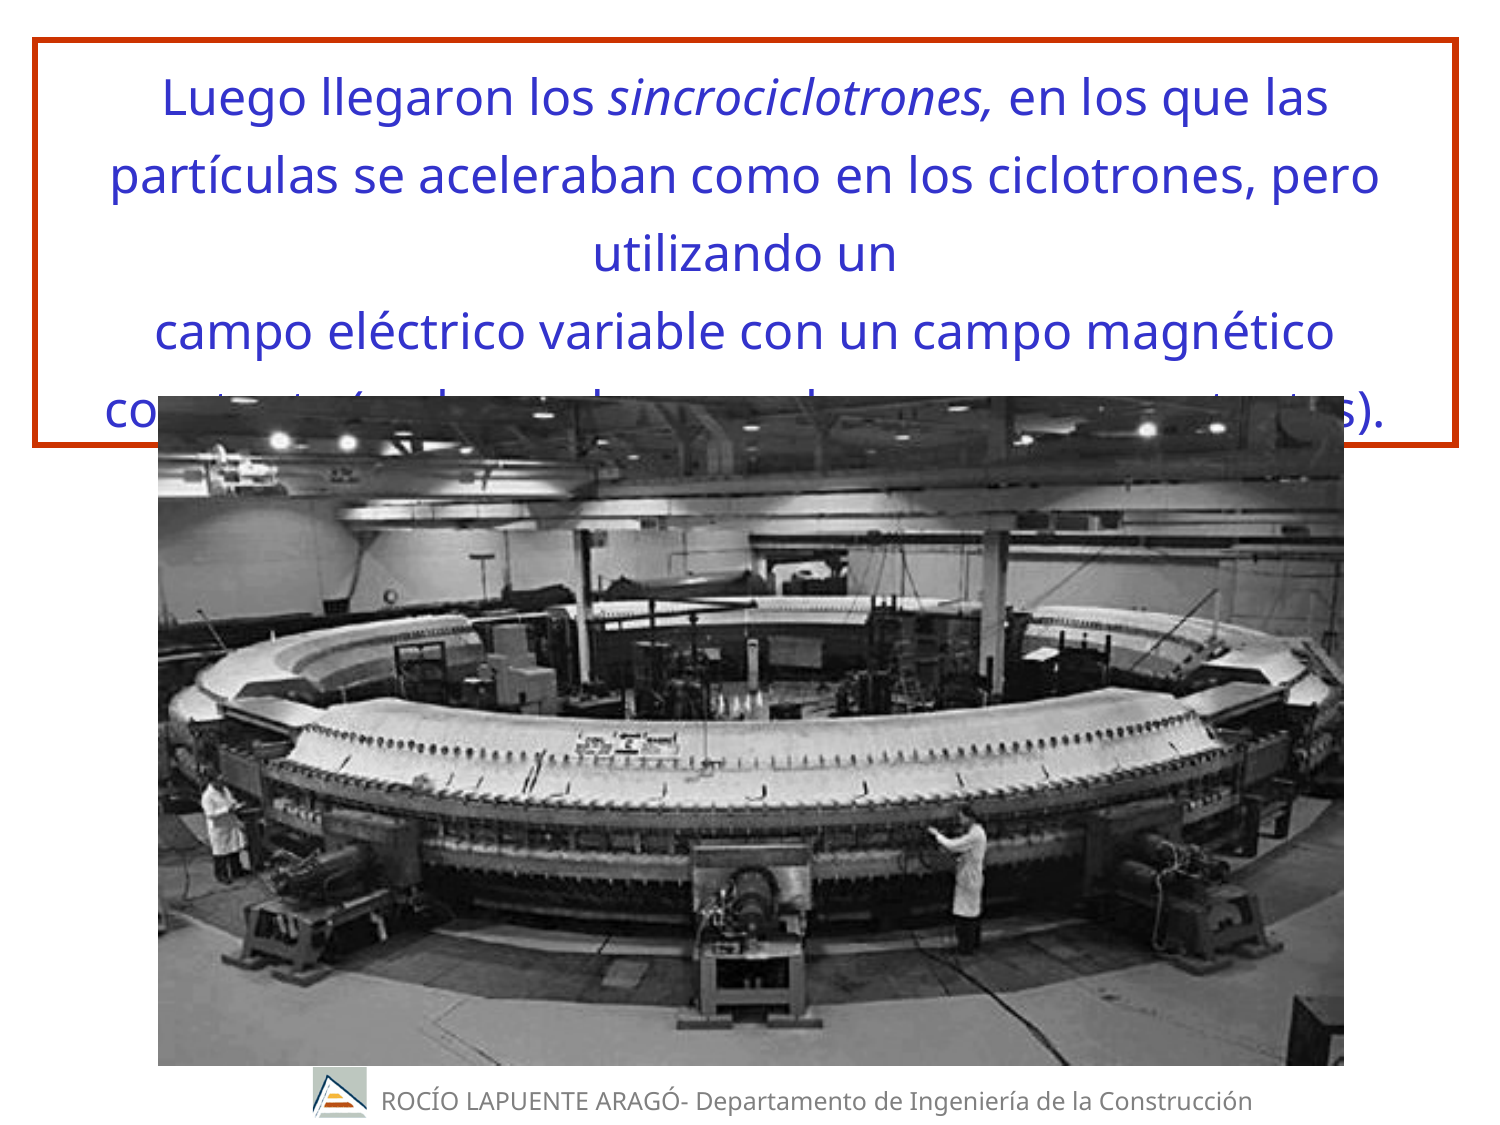

Luego llegaron los sincrociclotrones, en los que las partículas se aceleraban como en los ciclotrones, pero utilizando un
campo eléctrico variable con un campo magnético constante (en lugar de ser ambos campos constantes).